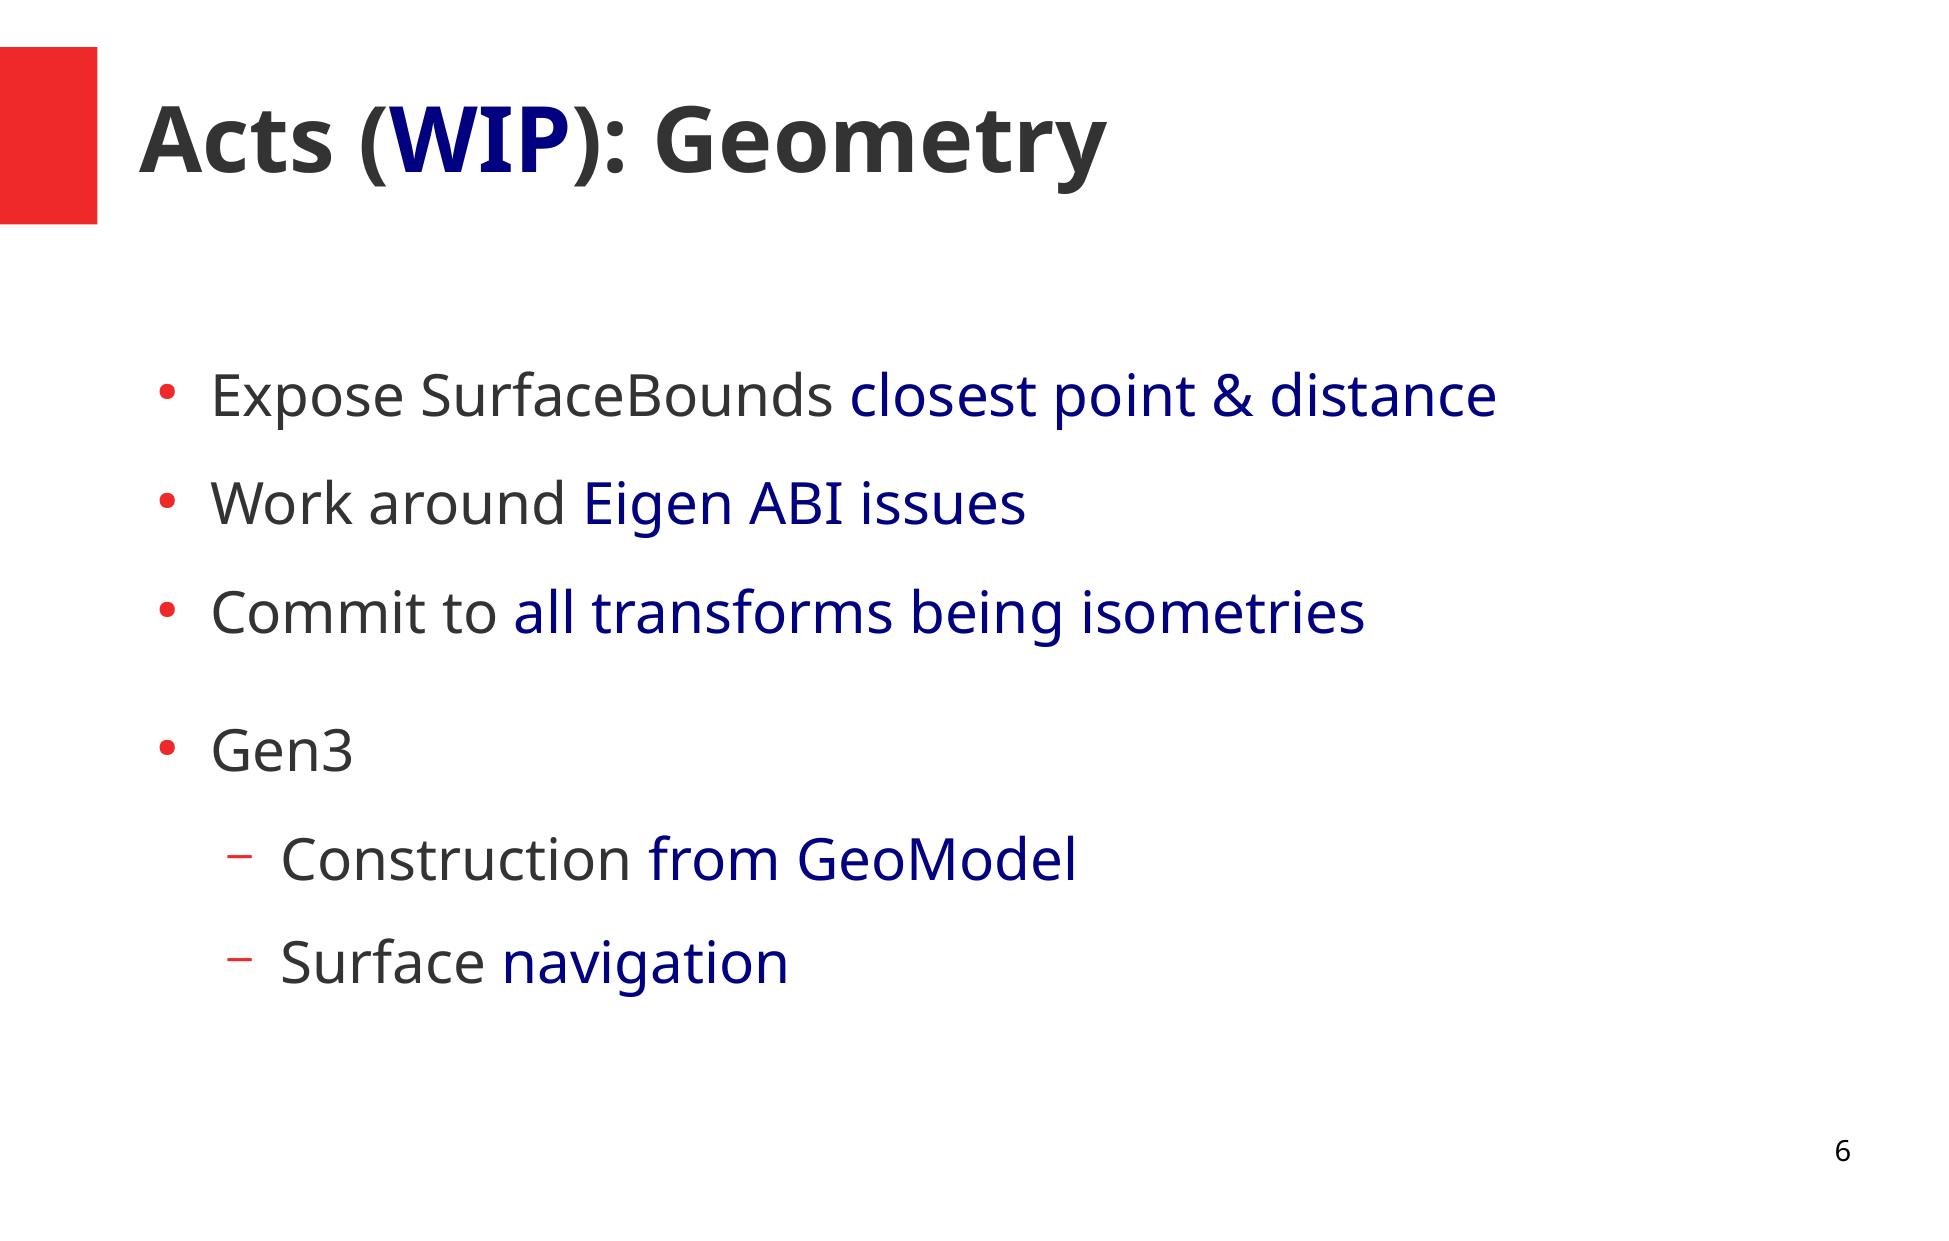

# Acts (WIP): Geometry
Expose SurfaceBounds closest point & distance
Work around Eigen ABI issues
Commit to all transforms being isometries
Gen3
Construction from GeoModel
Surface navigation
6